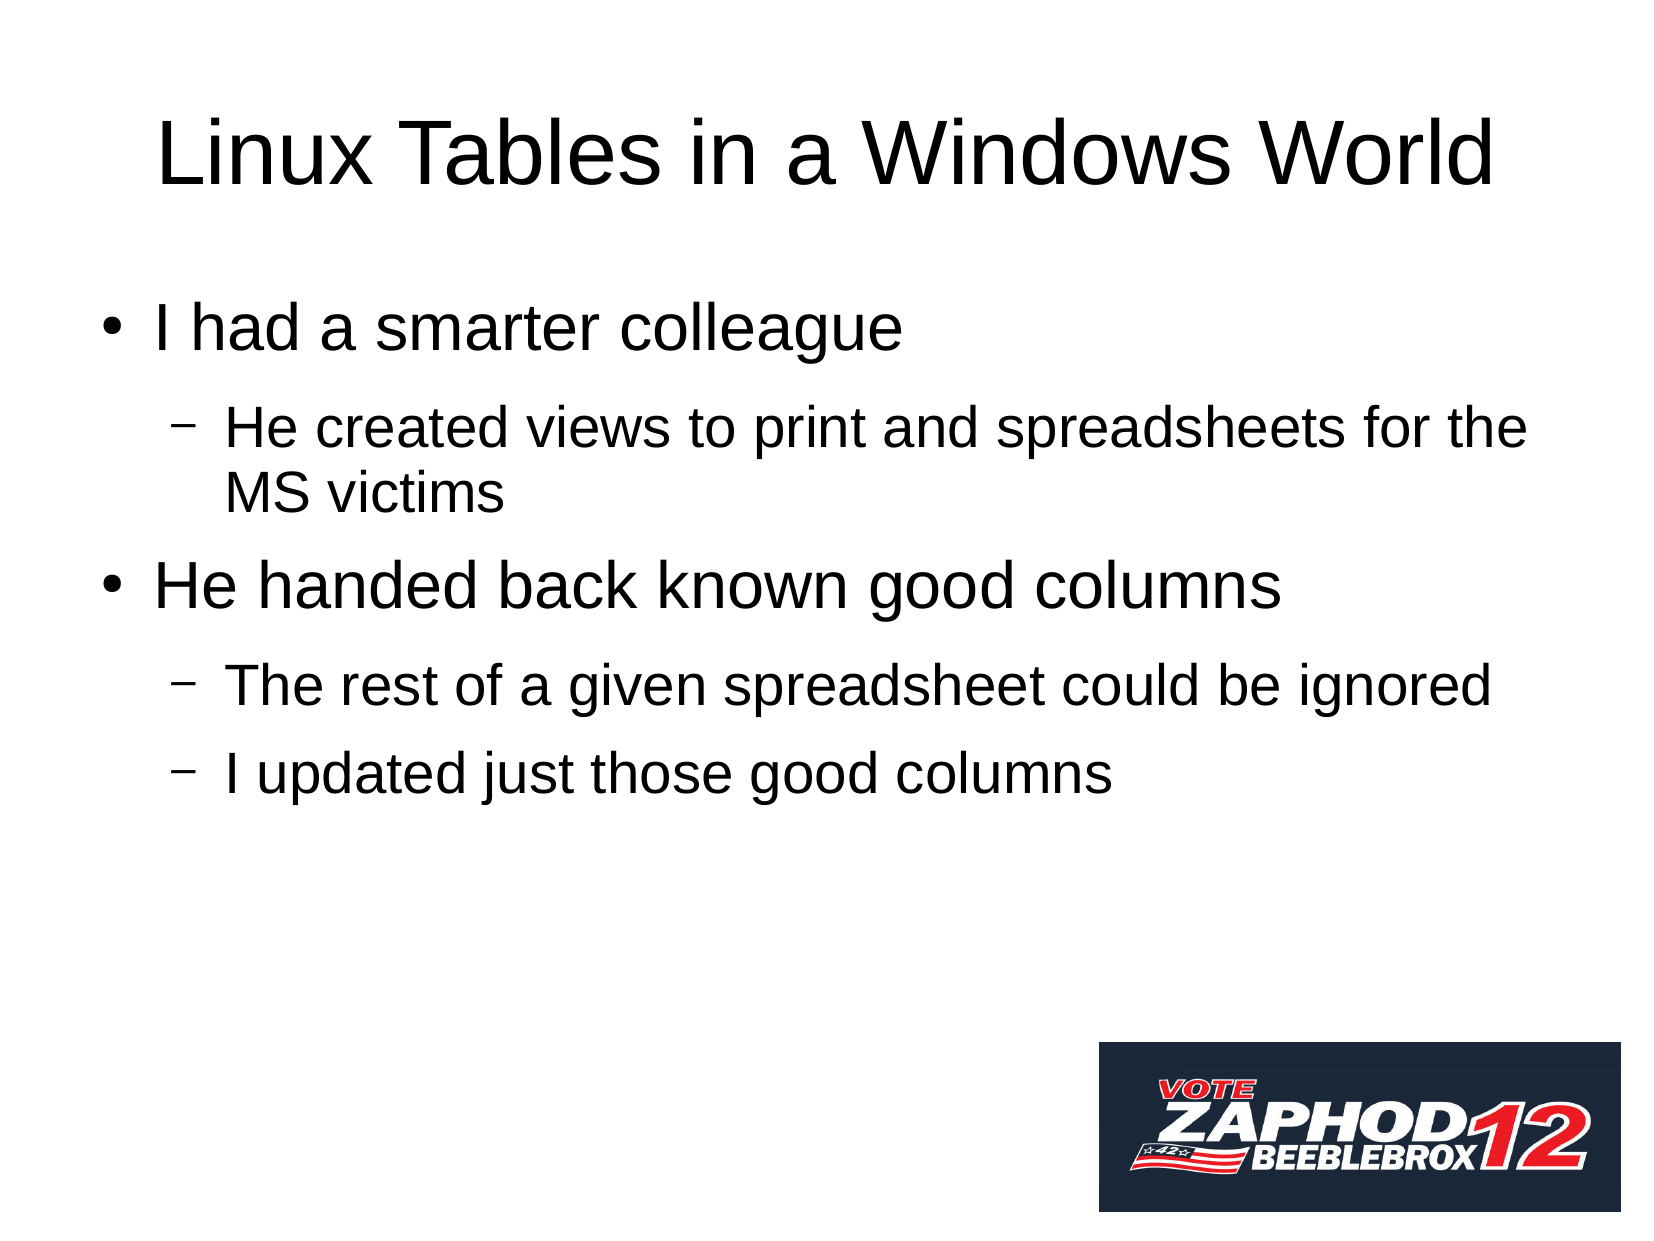

# Linux Tables in a Windows World
I had a smarter colleague
He created views to print and spreadsheets for the MS victims
He handed back known good columns
The rest of a given spreadsheet could be ignored
I updated just those good columns